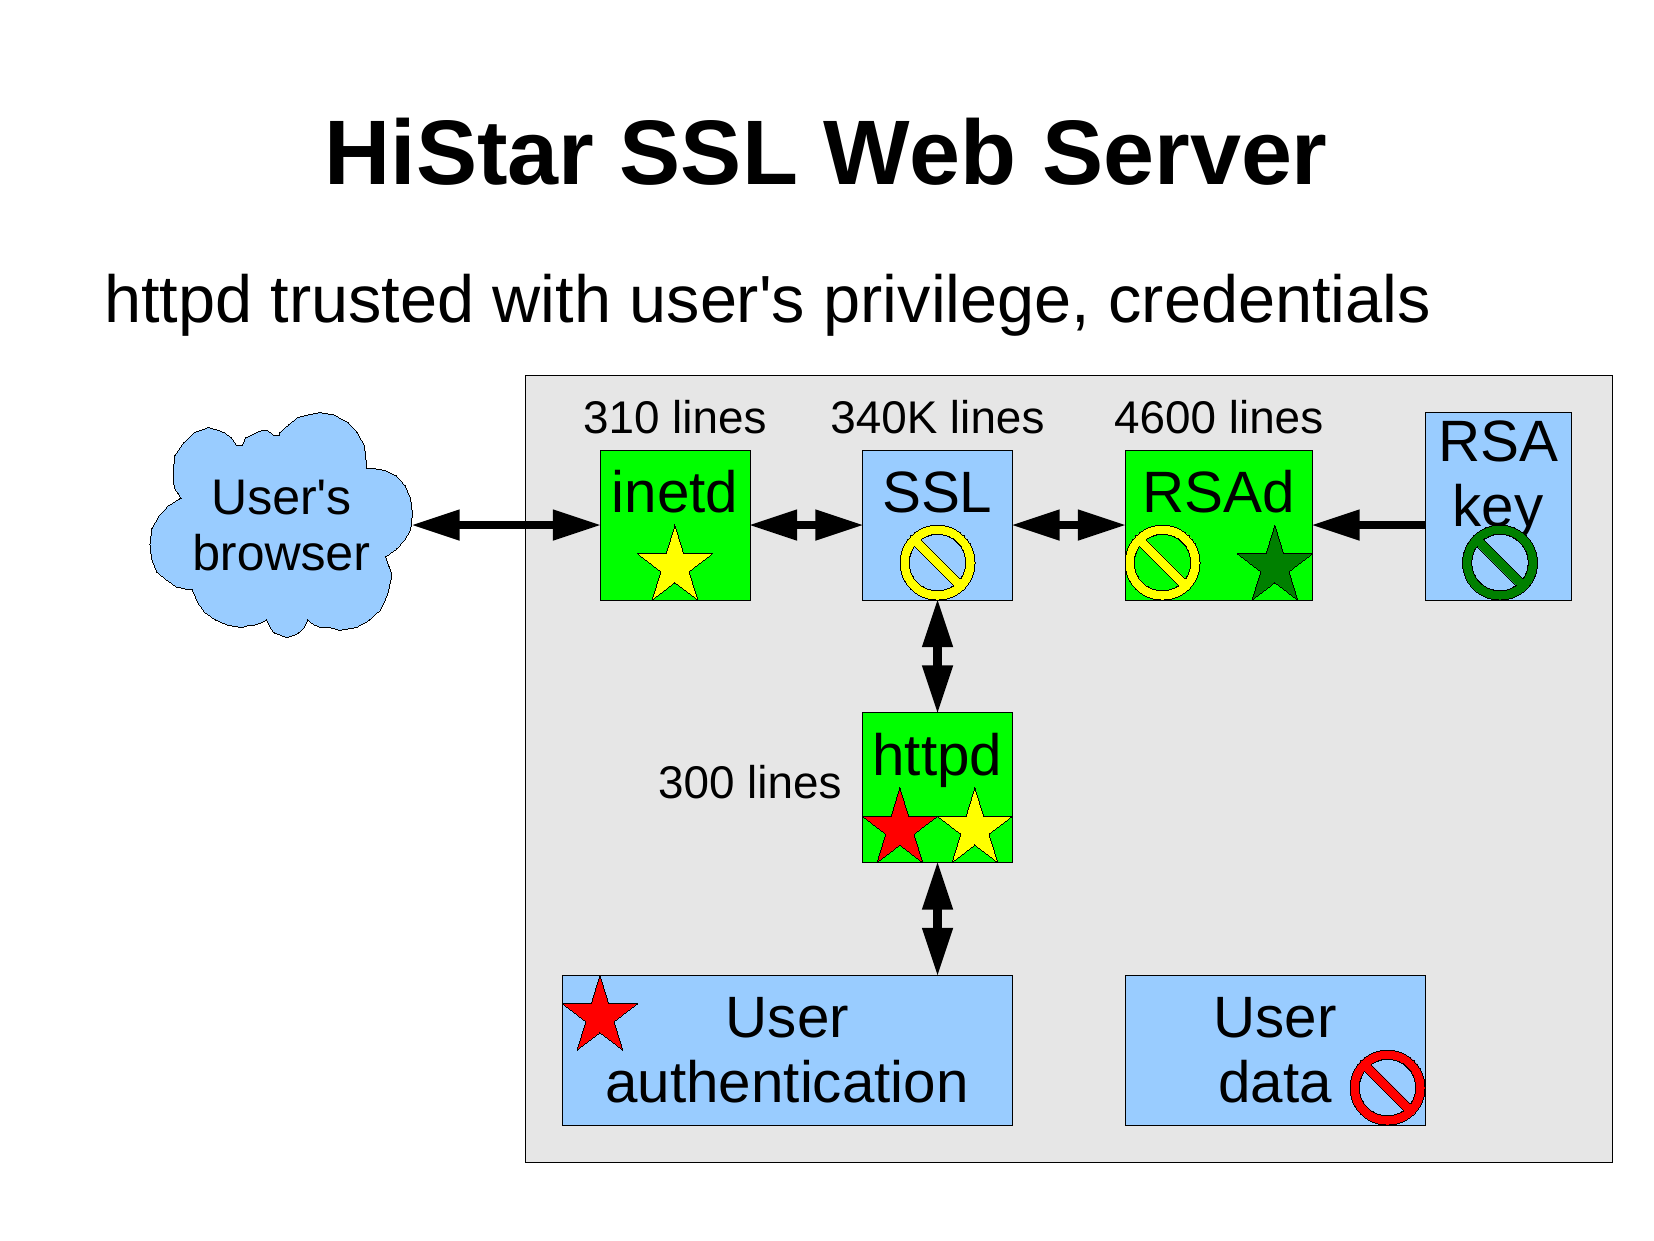

# HiStar SSL Web Server
httpd trusted with user's privilege, credentials
310 lines
340K lines
4600 lines
User's
browser
RSA
key
inetd
SSL
RSAd
httpd
300 lines
User
authentication
User
data